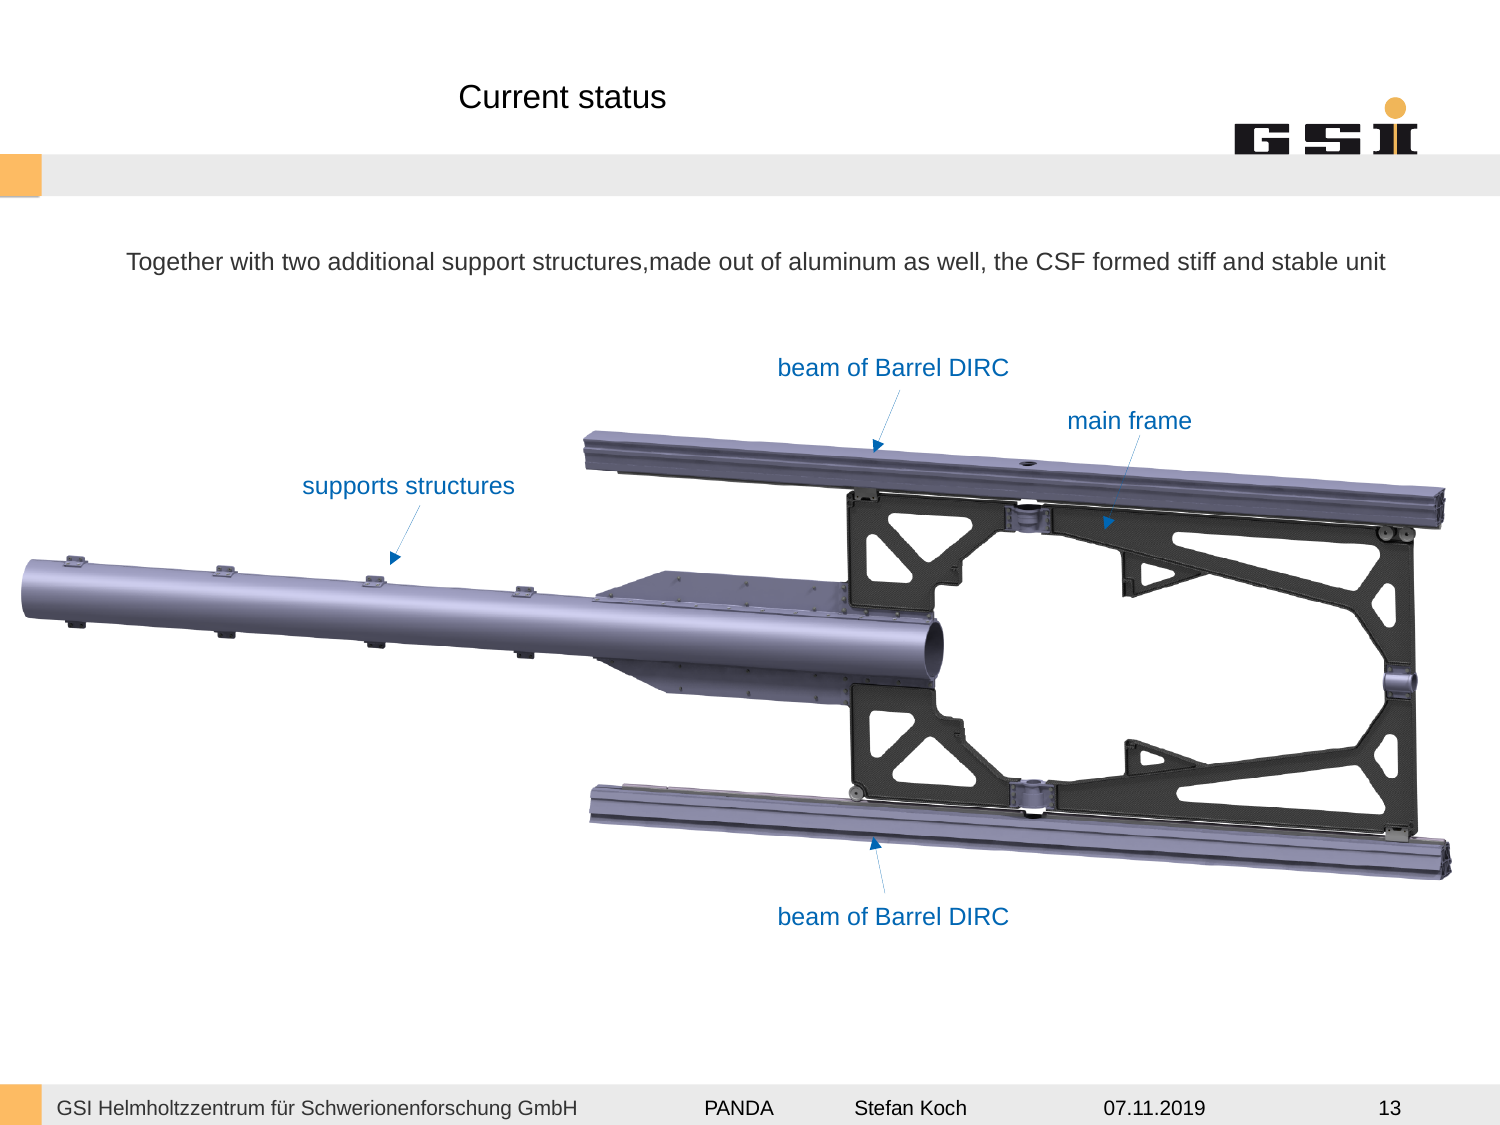

Current status
Together with two additional support structures,made out of aluminum as well, the CSF formed stiff and stable unit
beam of Barrel DIRC
main frame
supports structures
beam of Barrel DIRC